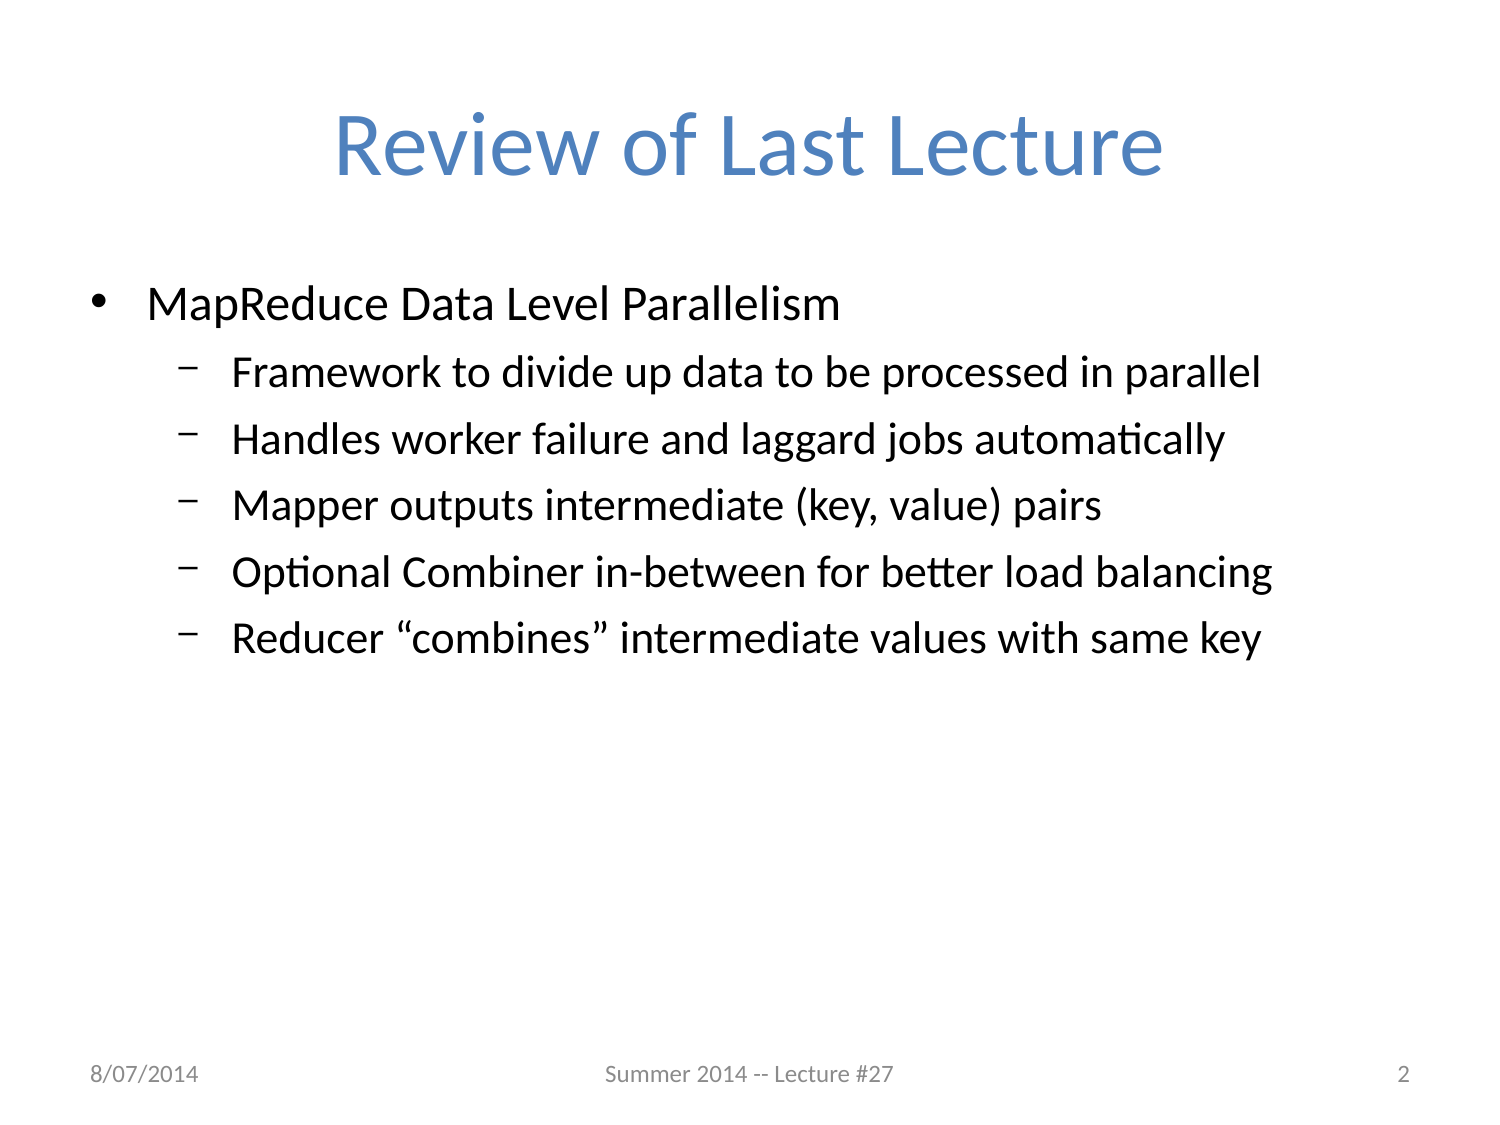

# Review of Last Lecture
MapReduce Data Level Parallelism
Framework to divide up data to be processed in parallel
Handles worker failure and laggard jobs automatically
Mapper outputs intermediate (key, value) pairs
Optional Combiner in-between for better load balancing
Reducer “combines” intermediate values with same key
8/07/2014
Summer 2014 -- Lecture #27